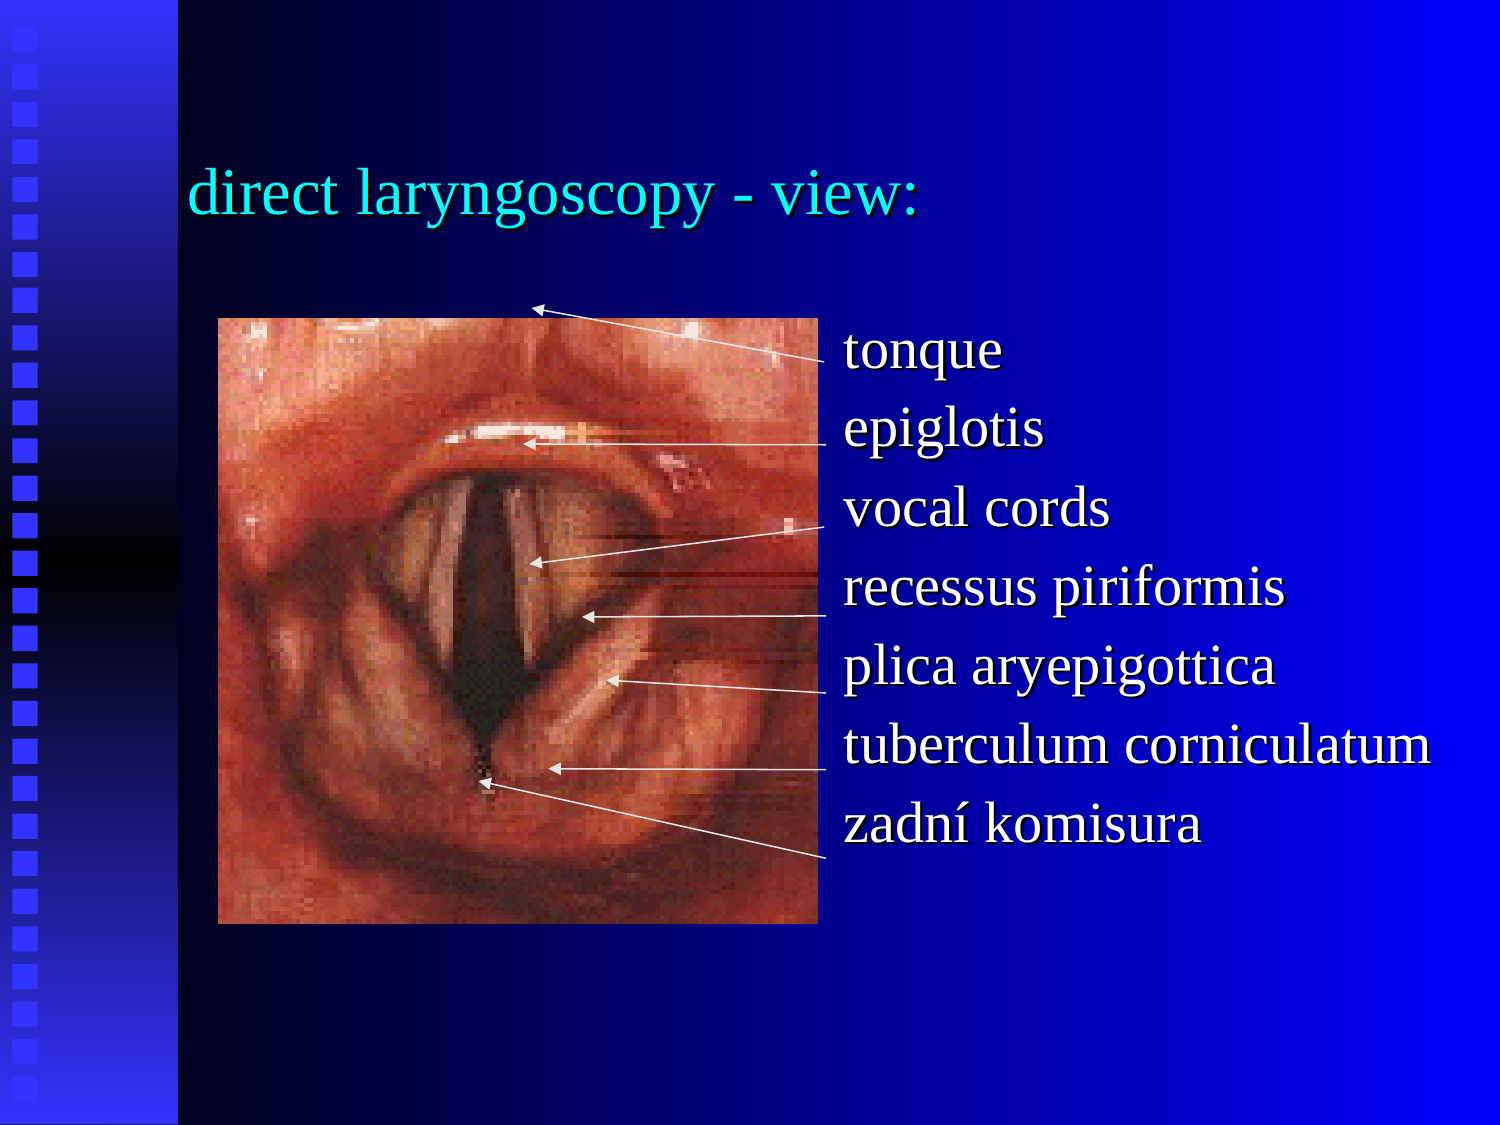

# direct laryngoscopy - view:
tonque
epiglotis
vocal cords
recessus piriformis
plica aryepigottica
tuberculum corniculatum
zadní komisura